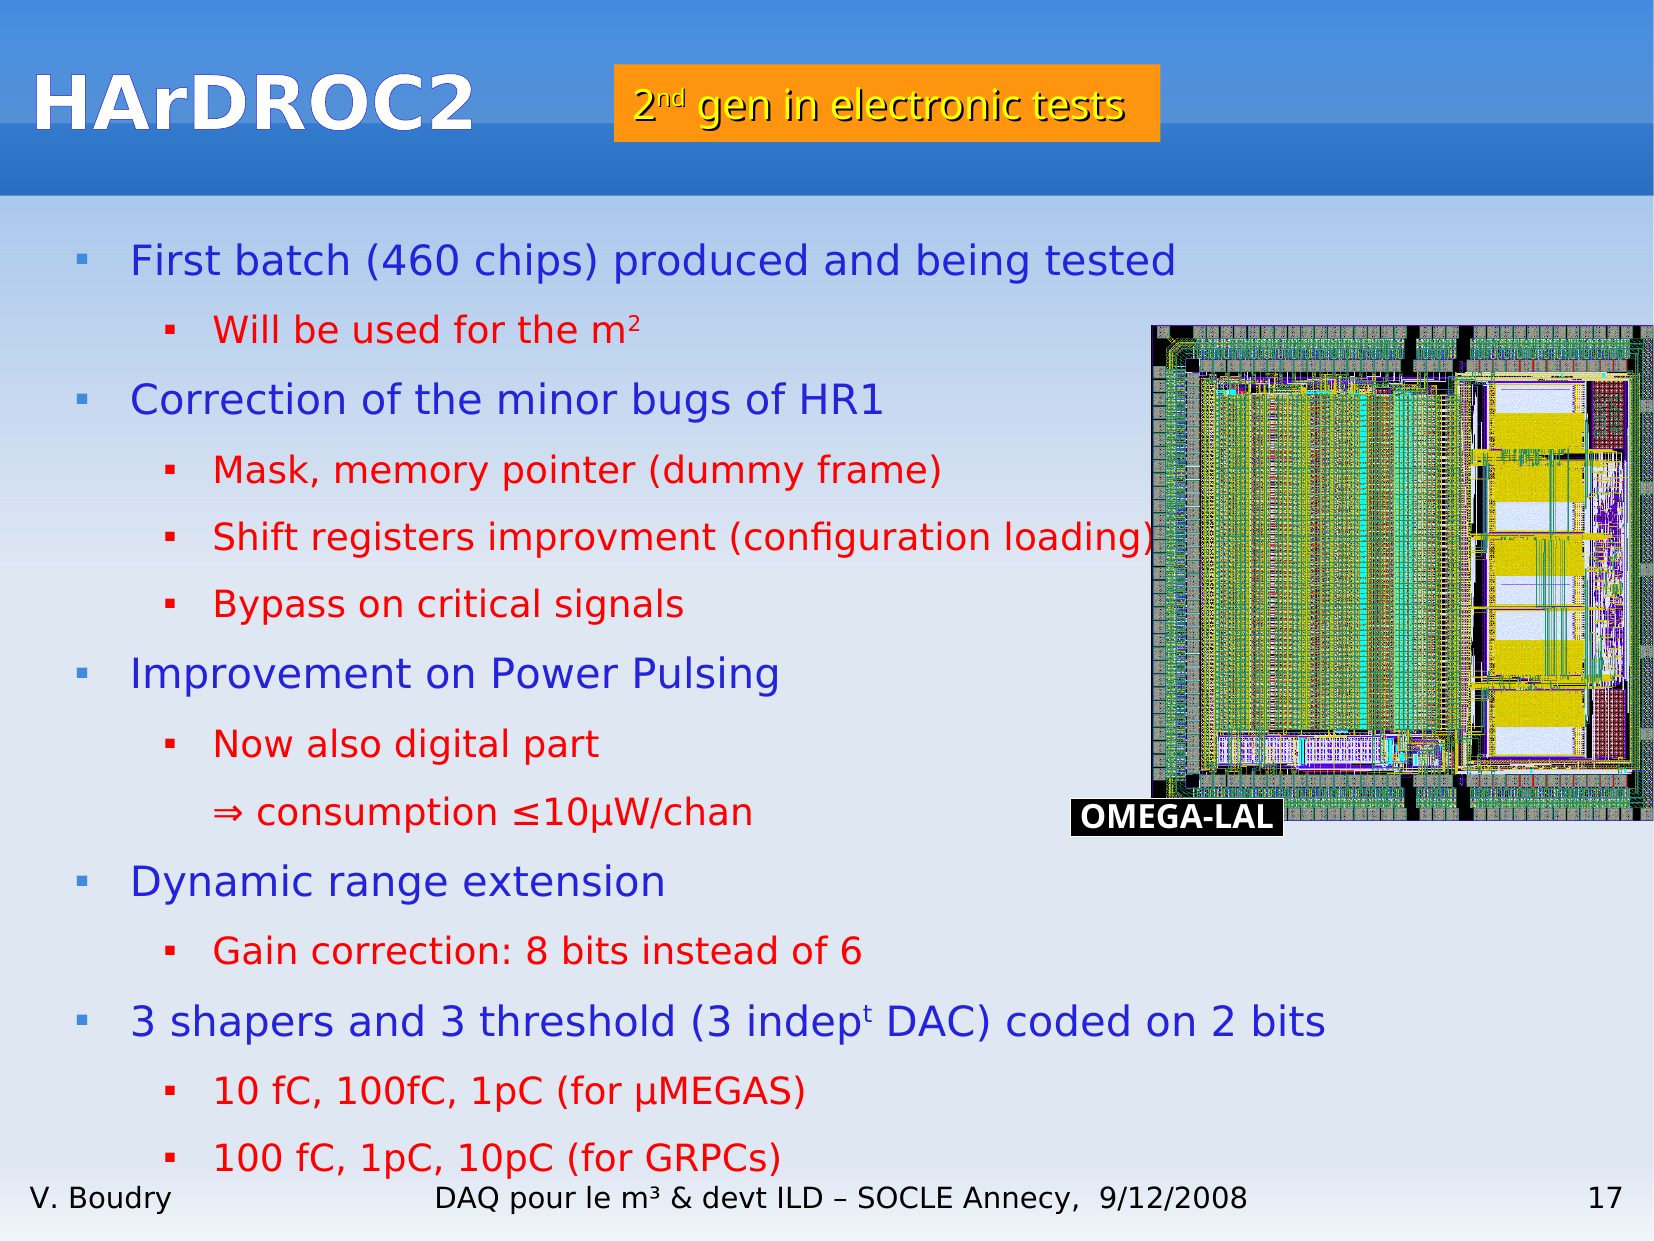

# HArDROC2
2nd gen in electronic tests
First batch (460 chips) produced and being tested
Will be used for the m2
Correction of the minor bugs of HR1
Mask, memory pointer (dummy frame)
Shift registers improvment (configuration loading)
Bypass on critical signals
Improvement on Power Pulsing
Now also digital part
⇒ consumption ≤10µW/chan
Dynamic range extension
Gain correction: 8 bits instead of 6
3 shapers and 3 threshold (3 indept DAC) coded on 2 bits
10 fC, 100fC, 1pC (for µMEGAS)
100 fC, 1pC, 10pC (for GRPCs)
OMEGA-LAL
DAQ pour le m³ & devt ILD – SOCLE Annecy, 9/12/2008
17